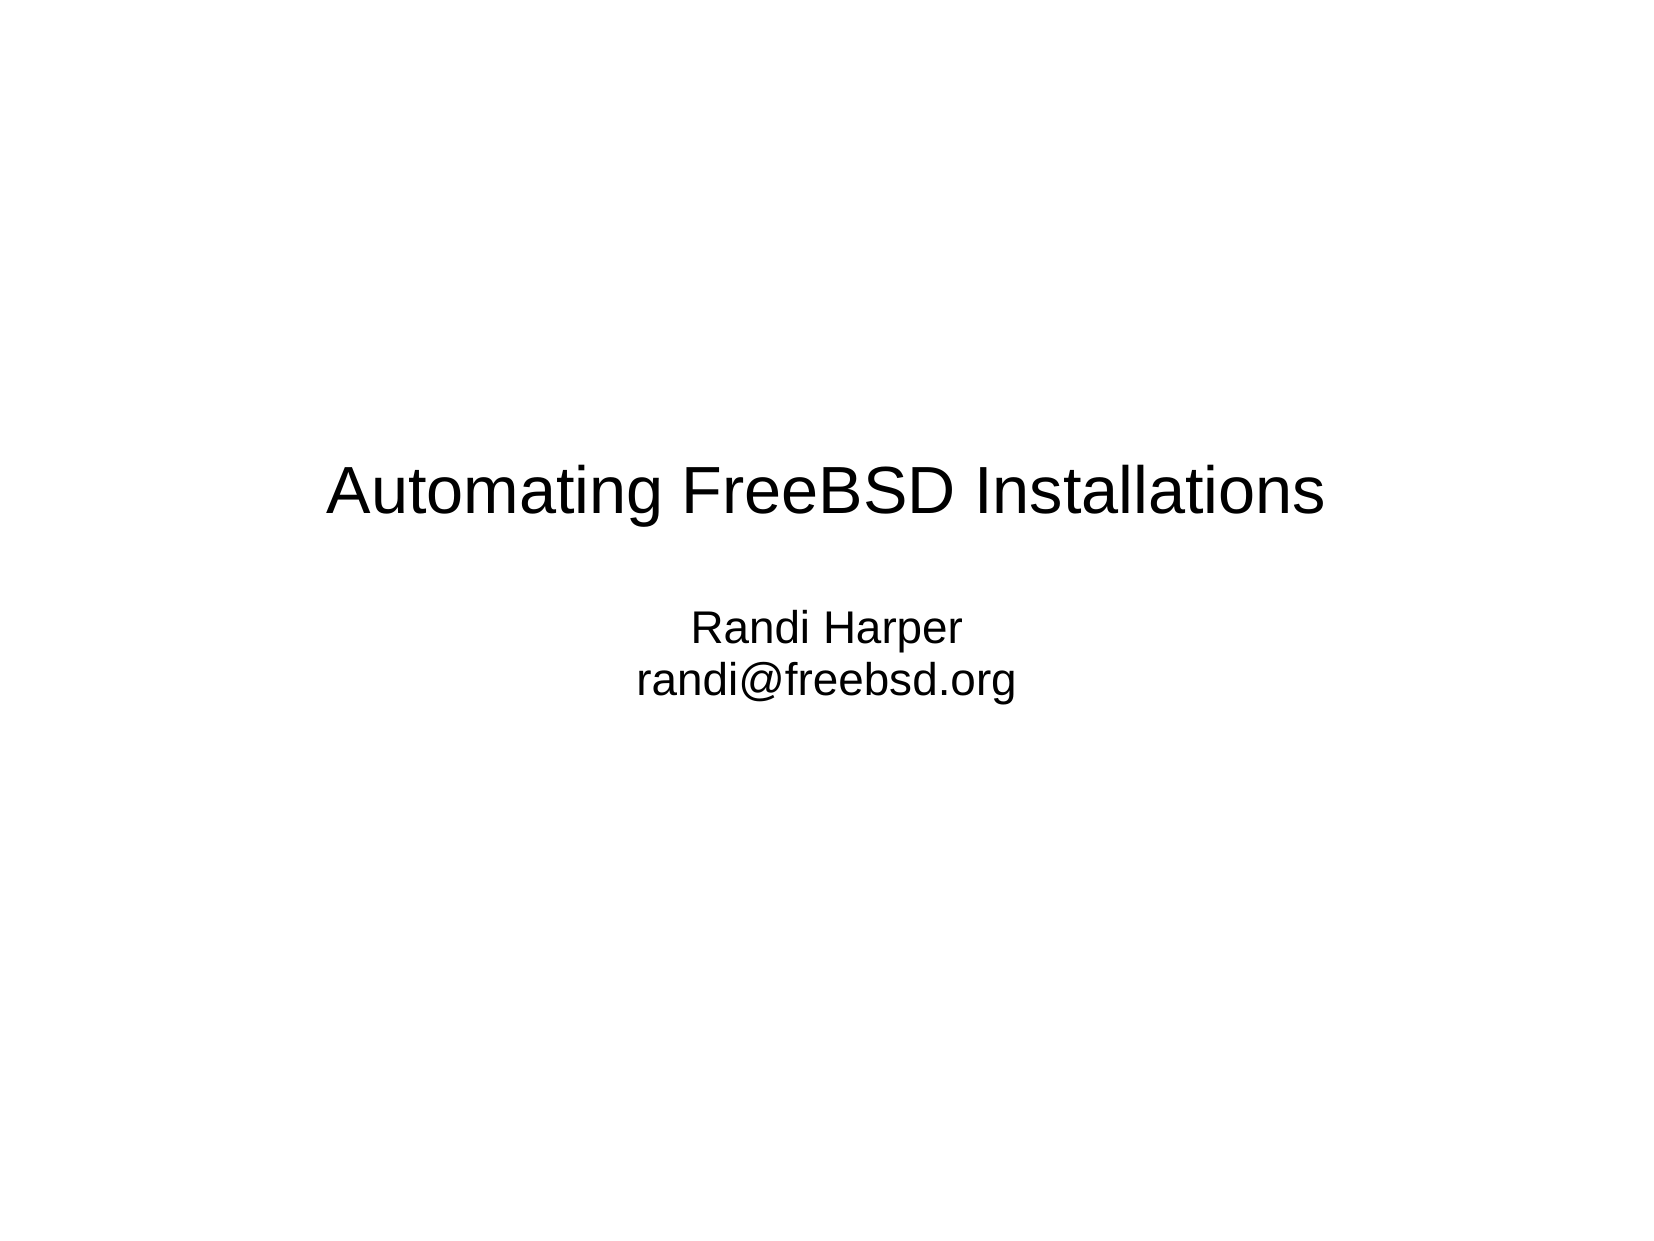

# Automating FreeBSD Installations
Randi Harper
randi@freebsd.org